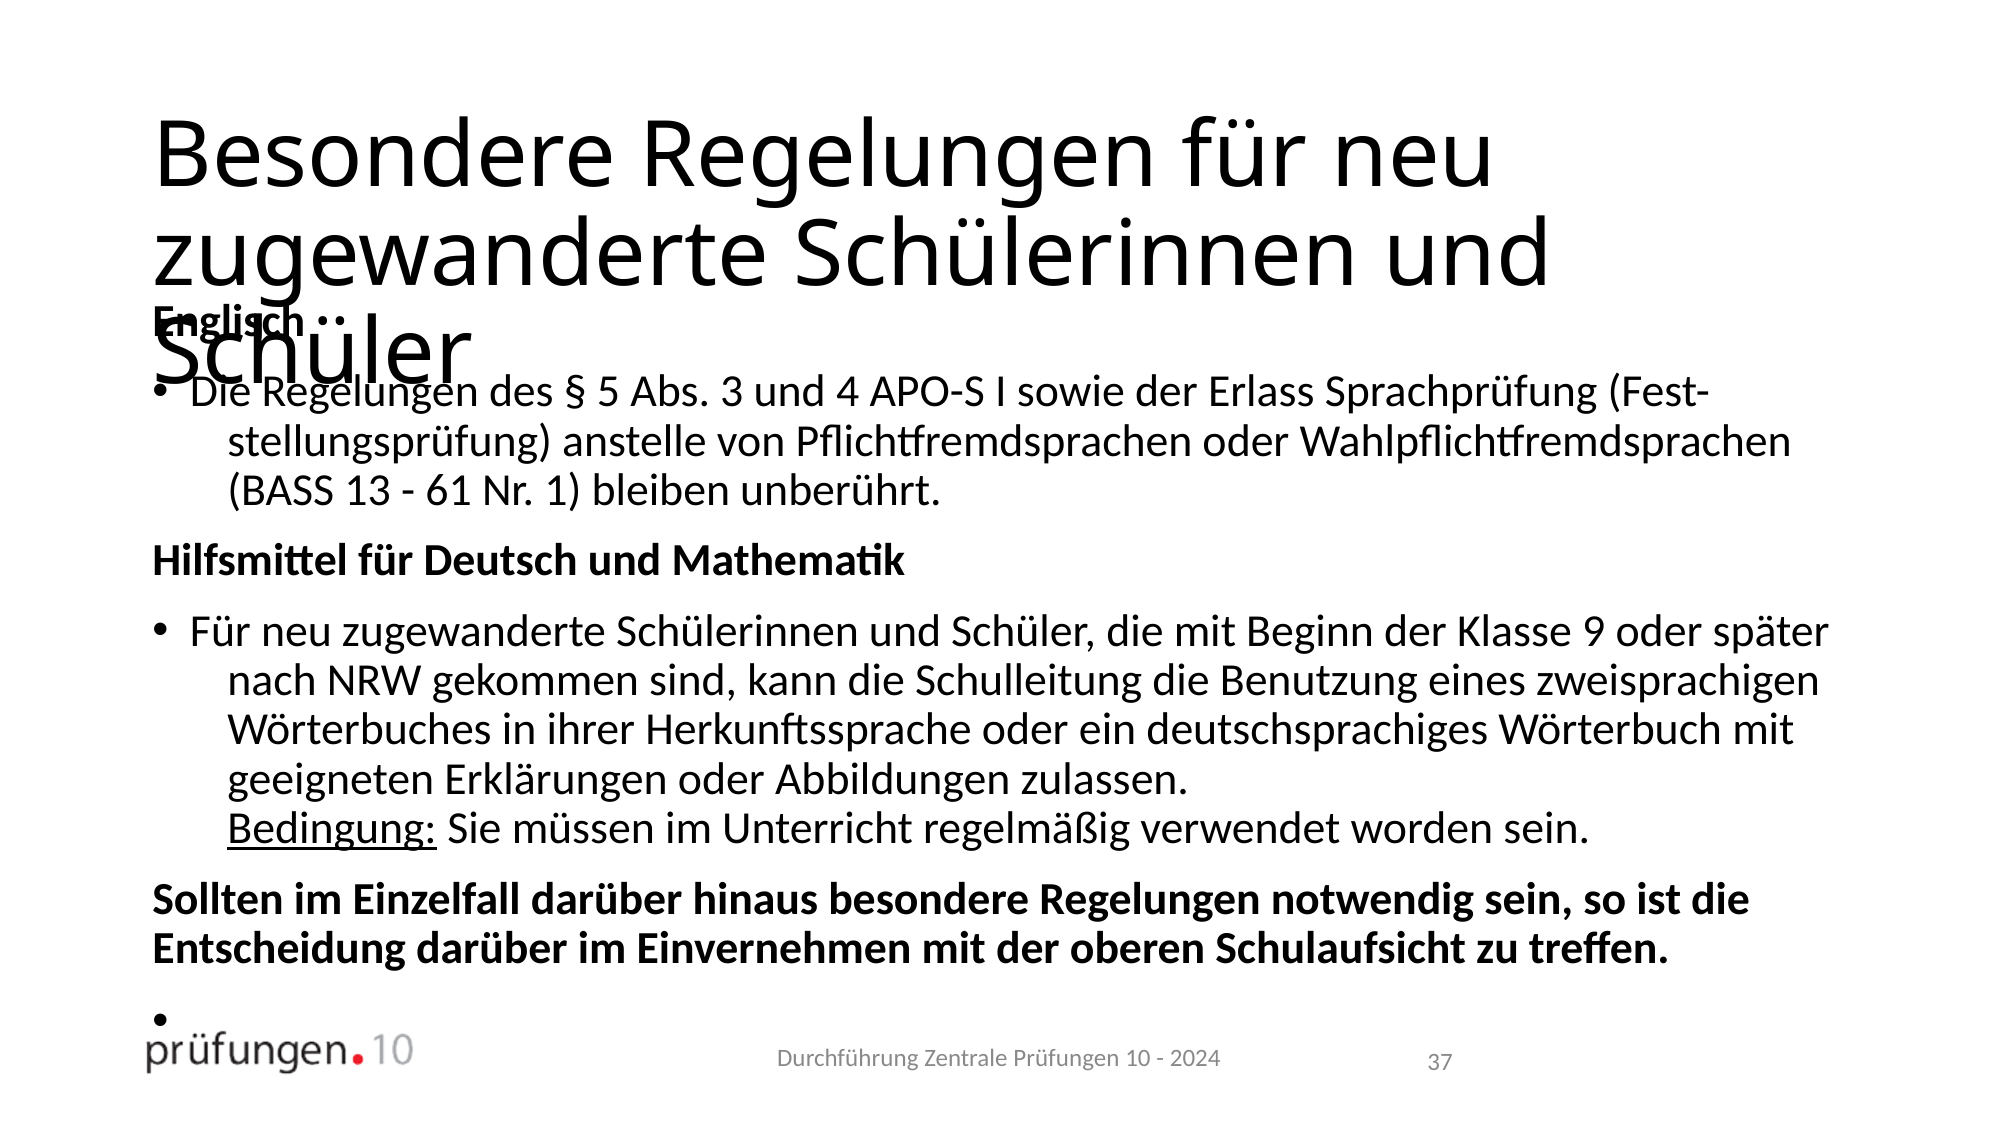

# Besondere Regelungen für neu zugewanderte Schülerinnen und Schüler
Englisch
Die Regelungen des § 5 Abs. 3 und 4 APO-S I sowie der Erlass Sprachprüfung (Fest-stellungsprüfung) anstelle von Pflichtfremdsprachen oder Wahlpflichtfremdsprachen (BASS 13 - 61 Nr. 1) bleiben unberührt.
Hilfsmittel für Deutsch und Mathematik
Für neu zugewanderte Schülerinnen und Schüler, die mit Beginn der Klasse 9 oder später nach NRW gekommen sind, kann die Schulleitung die Benutzung eines zweisprachigen Wörterbuches in ihrer Herkunftssprache oder ein deutschsprachiges Wörterbuch mit geeigneten Erklärungen oder Abbildungen zulassen.
Bedingung: Sie müssen im Unterricht regelmäßig verwendet worden sein.
Sollten im Einzelfall darüber hinaus besondere Regelungen notwendig sein, so ist die Entscheidung darüber im Einvernehmen mit der oberen Schulaufsicht zu treffen.